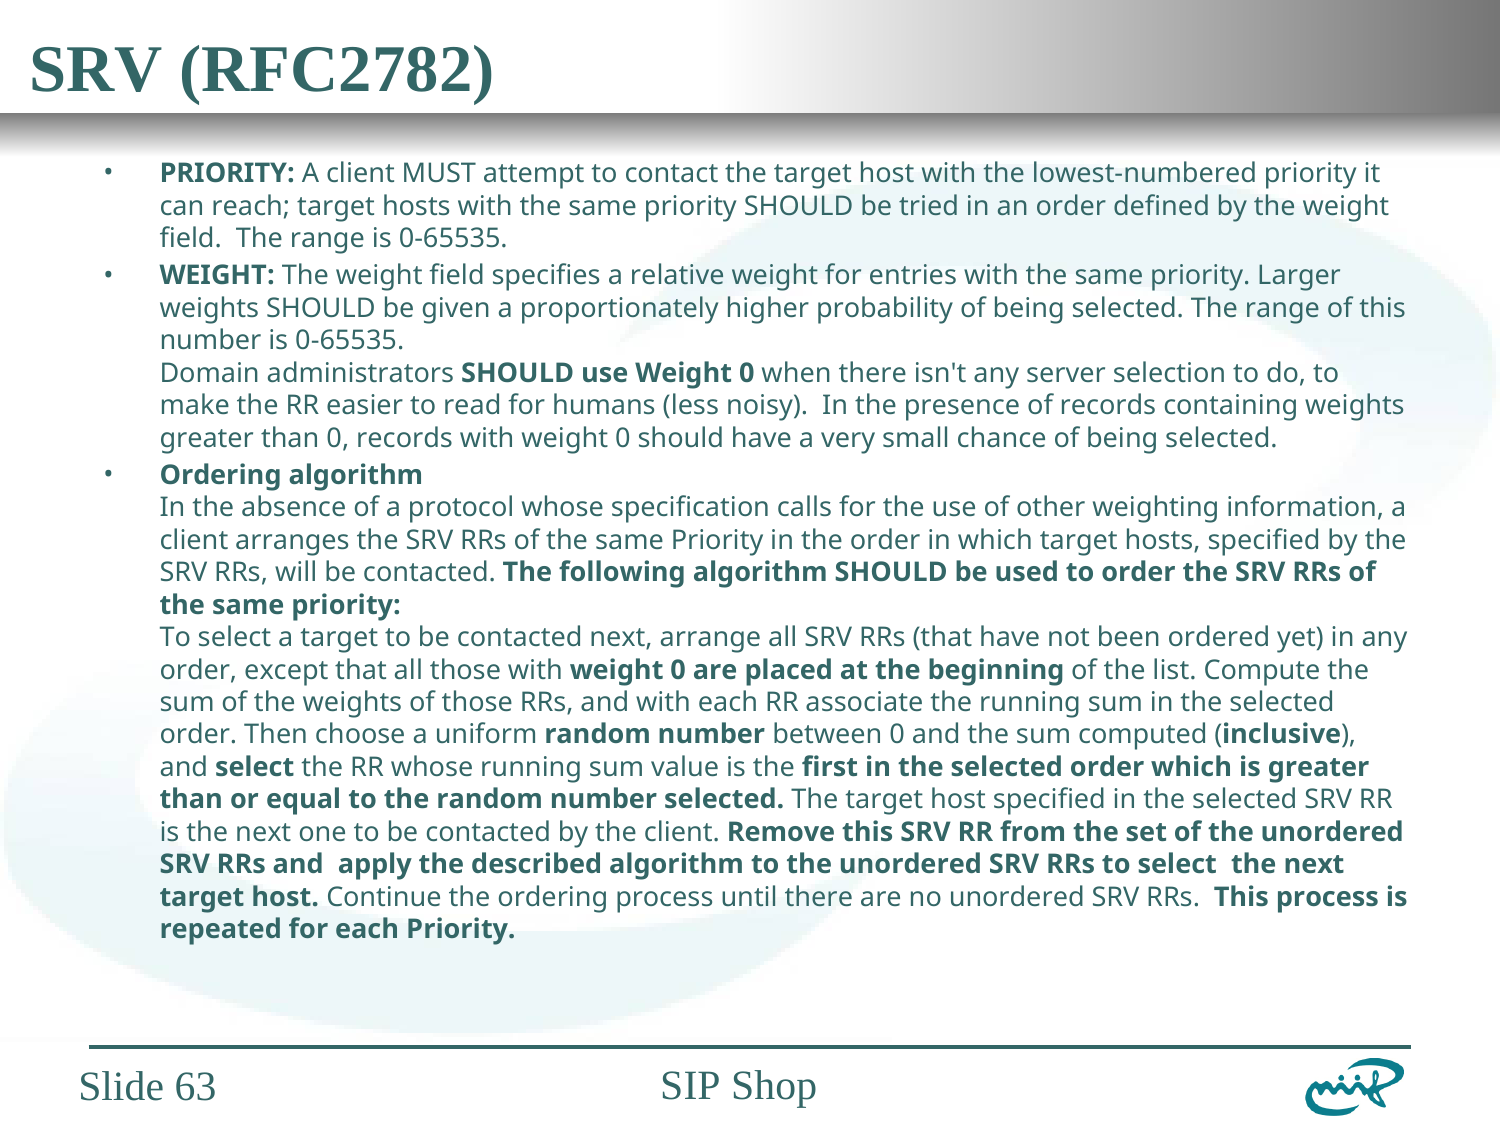

# SRV (RFC2782)
PRIORITY: A client MUST attempt to contact the target host with the lowest-numbered priority it can reach; target hosts with the same priority SHOULD be tried in an order defined by the weight field. The range is 0-65535.
WEIGHT: The weight field specifies a relative weight for entries with the same priority. Larger weights SHOULD be given a proportionately higher probability of being selected. The range of this number is 0-65535.
Domain administrators SHOULD use Weight 0 when there isn't any server selection to do, to make the RR easier to read for humans (less noisy). In the presence of records containing weights greater than 0, records with weight 0 should have a very small chance of being selected.
Ordering algorithm
In the absence of a protocol whose specification calls for the use of other weighting information, a client arranges the SRV RRs of the same Priority in the order in which target hosts, specified by the SRV RRs, will be contacted. The following algorithm SHOULD be used to order the SRV RRs of the same priority:
To select a target to be contacted next, arrange all SRV RRs (that have not been ordered yet) in any order, except that all those with weight 0 are placed at the beginning of the list. Compute the sum of the weights of those RRs, and with each RR associate the running sum in the selected order. Then choose a uniform random number between 0 and the sum computed (inclusive), and select the RR whose running sum value is the first in the selected order which is greater than or equal to the random number selected. The target host specified in the selected SRV RR is the next one to be contacted by the client. Remove this SRV RR from the set of the unordered SRV RRs and apply the described algorithm to the unordered SRV RRs to select the next target host. Continue the ordering process until there are no unordered SRV RRs. This process is repeated for each Priority.
63